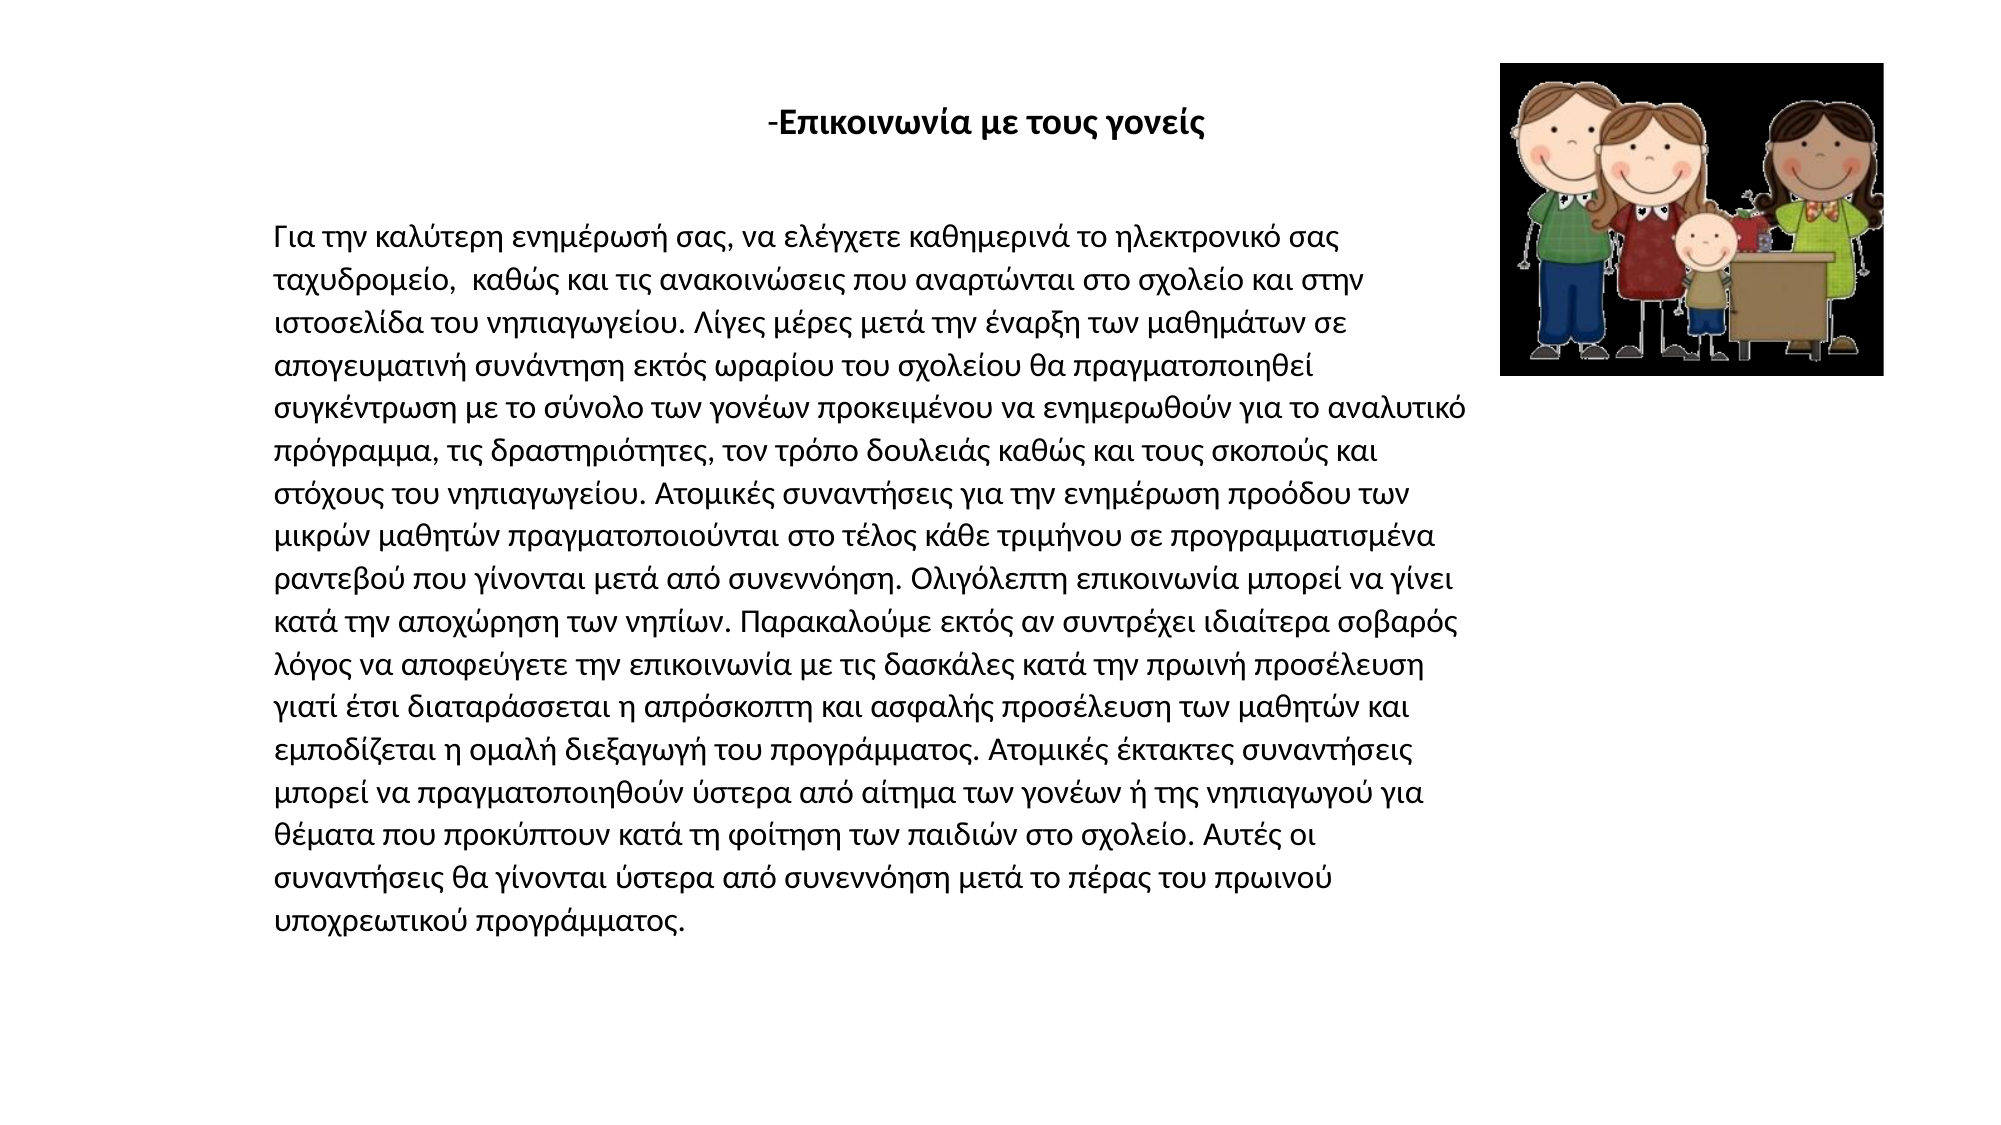

-Επικοινωνία με τους γονείς
Για την καλύτερη ενημέρωσή σας, να ελέγχετε καθημερινά το ηλεκτρονικό σας ταχυδρομείο, καθώς και τις ανακοινώσεις που αναρτώνται στο σχολείο και στην ιστοσελίδα του νηπιαγωγείου. Λίγες μέρες μετά την έναρξη των μαθημάτων σε απογευματινή συνάντηση εκτός ωραρίου του σχολείου θα πραγματοποιηθεί συγκέντρωση με το σύνολο των γονέων προκειμένου να ενημερωθούν για το αναλυτικό πρόγραμμα, τις δραστηριότητες, τον τρόπο δουλειάς καθώς και τους σκοπούς και στόχους του νηπιαγωγείου. Ατομικές συναντήσεις για την ενημέρωση προόδου των μικρών μαθητών πραγματοποιούνται στο τέλος κάθε τριμήνου σε προγραμματισμένα ραντεβού που γίνονται μετά από συνεννόηση. Ολιγόλεπτη επικοινωνία μπορεί να γίνει κατά την αποχώρηση των νηπίων. Παρακαλούμε εκτός αν συντρέχει ιδιαίτερα σοβαρός λόγος να αποφεύγετε την επικοινωνία με τις δασκάλες κατά την πρωινή προσέλευση γιατί έτσι διαταράσσεται η απρόσκοπτη και ασφαλής προσέλευση των μαθητών και εμποδίζεται η ομαλή διεξαγωγή του προγράμματος. Ατομικές έκτακτες συναντήσεις μπορεί να πραγματοποιηθούν ύστερα από αίτημα των γονέων ή της νηπιαγωγού για θέματα που προκύπτουν κατά τη φοίτηση των παιδιών στο σχολείο. Αυτές οι συναντήσεις θα γίνονται ύστερα από συνεννόηση μετά το πέρας του πρωινού υποχρεωτικού προγράμματος.